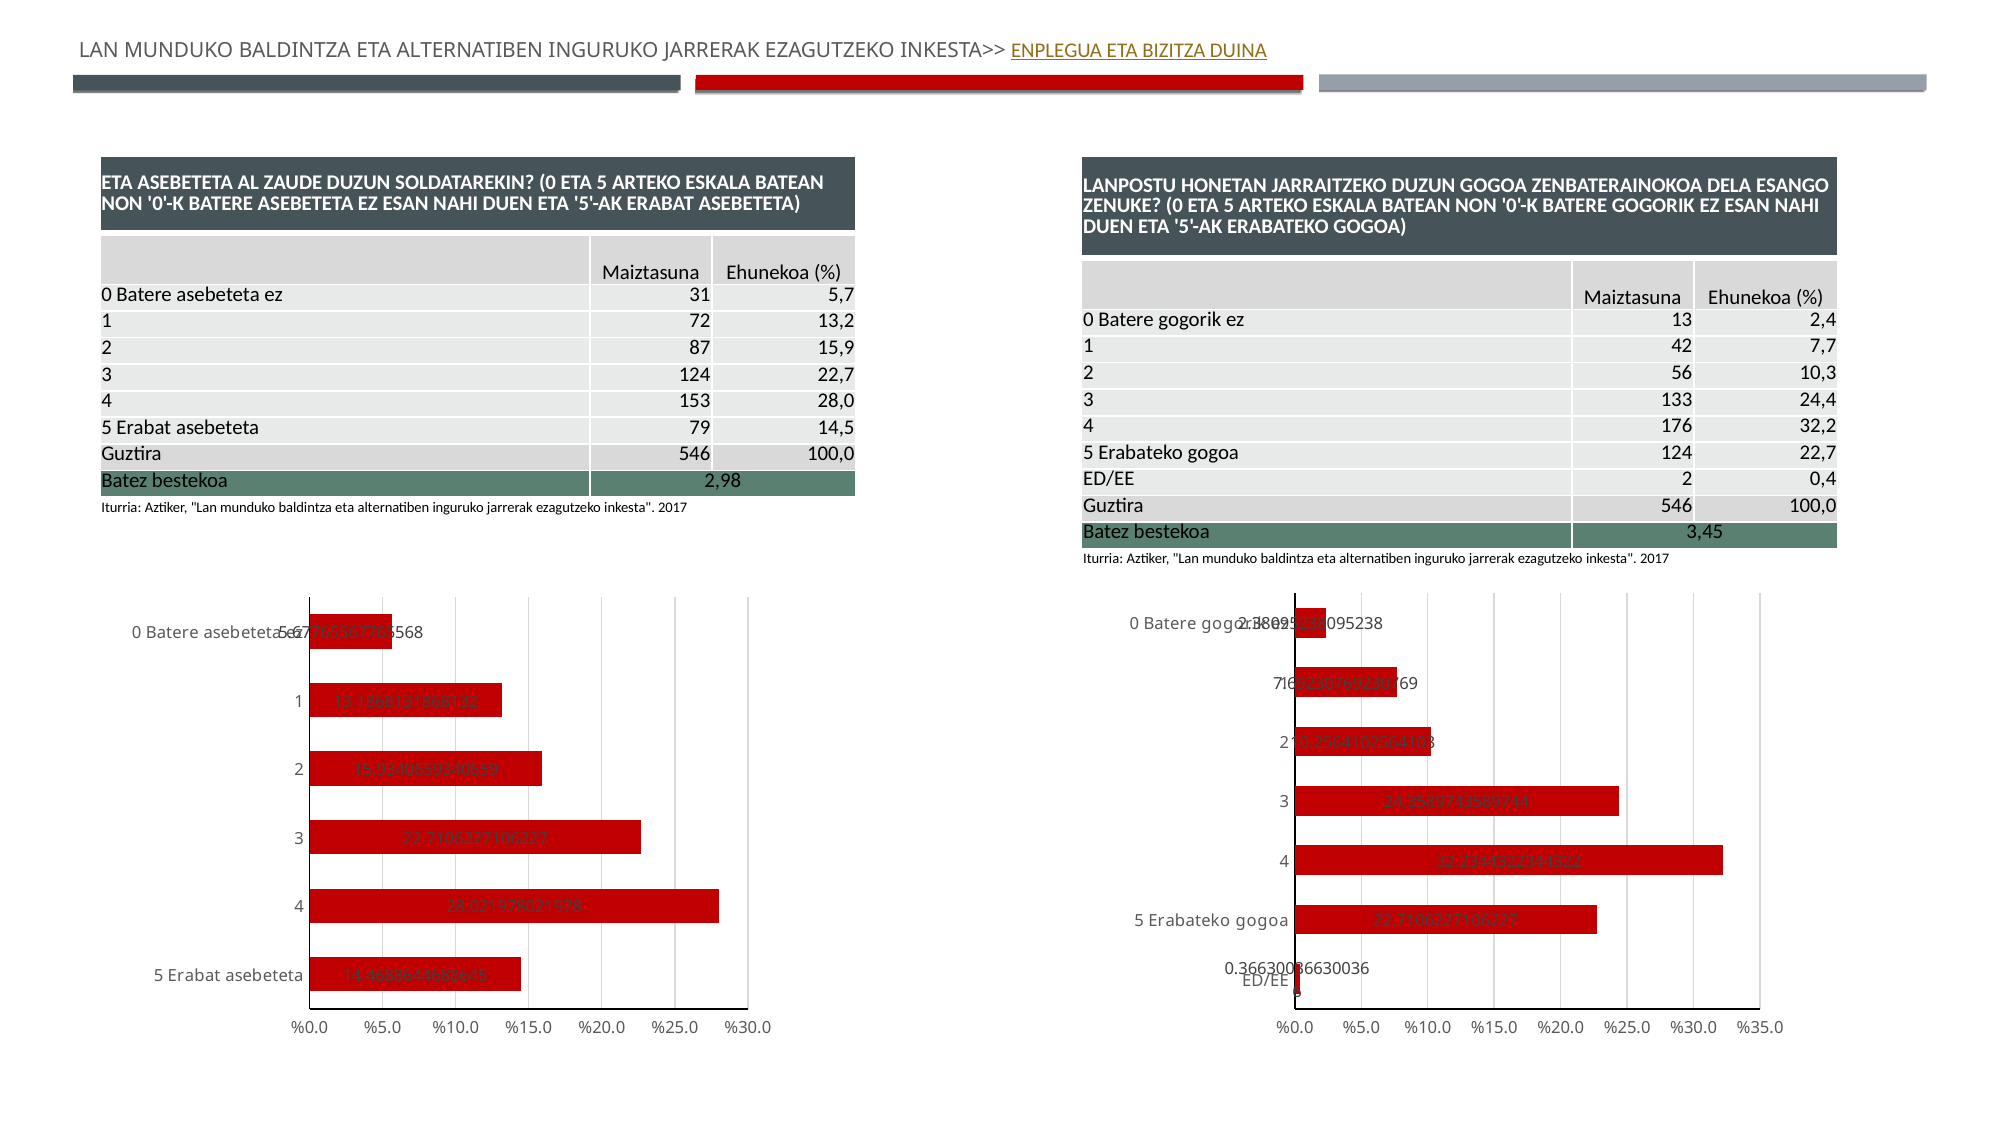

LAN MUNDUKO BALDINTZA ETA ALTERNATIBEN INGURUKO JARRERAK EZAGUTZEKO INKESTA>> ENPLEGUA ETA BIZITZA DUINA
| ETA ASEBETETA AL ZAUDE DUZUN SOLDATAREKIN? (0 ETA 5 ARTEKO ESKALA BATEAN NON '0'-K BATERE ASEBETETA EZ ESAN NAHI DUEN ETA '5'-AK ERABAT ASEBETETA) | | |
| --- | --- | --- |
| | Maiztasuna | Ehunekoa (%) |
| 0 Batere asebeteta ez | 31 | 5,7 |
| 1 | 72 | 13,2 |
| 2 | 87 | 15,9 |
| 3 | 124 | 22,7 |
| 4 | 153 | 28,0 |
| 5 Erabat asebeteta | 79 | 14,5 |
| Guztira | 546 | 100,0 |
| Batez bestekoa | 2,98 | |
| Iturria: Aztiker, "Lan munduko baldintza eta alternatiben inguruko jarrerak ezagutzeko inkesta". 2017 | | |
| LANPOSTU HONETAN JARRAITZEKO DUZUN GOGOA ZENBATERAINOKOA DELA ESANGO ZENUKE? (0 ETA 5 ARTEKO ESKALA BATEAN NON '0'-K BATERE GOGORIK EZ ESAN NAHI DUEN ETA '5'-AK ERABATEKO GOGOA) | | |
| --- | --- | --- |
| | Maiztasuna | Ehunekoa (%) |
| 0 Batere gogorik ez | 13 | 2,4 |
| 1 | 42 | 7,7 |
| 2 | 56 | 10,3 |
| 3 | 133 | 24,4 |
| 4 | 176 | 32,2 |
| 5 Erabateko gogoa | 124 | 22,7 |
| ED/EE | 2 | 0,4 |
| Guztira | 546 | 100,0 |
| Batez bestekoa | 3,45 | |
| Iturria: Aztiker, "Lan munduko baldintza eta alternatiben inguruko jarrerak ezagutzeko inkesta". 2017 | | |
### Chart
| Category | |
|---|---|
| ED/EE | 0.366300366300366 |
| 5 Erabateko gogoa | 22.7106227106227 |
| 4 | 32.2344322344322 |
| 3 | 24.3589743589744 |
| 2 | 10.2564102564103 |
| 1 | 7.69230769230769 |
| 0 Batere gogorik ez | 2.38095238095238 |
### Chart
| Category | |
|---|---|
| 5 Erabat asebeteta | 14.4688644688645 |
| 4 | 28.021978021978 |
| 3 | 22.7106227106227 |
| 2 | 15.9340659340659 |
| 1 | 13.1868131868132 |
| 0 Batere asebeteta ez | 5.67765567765568 |